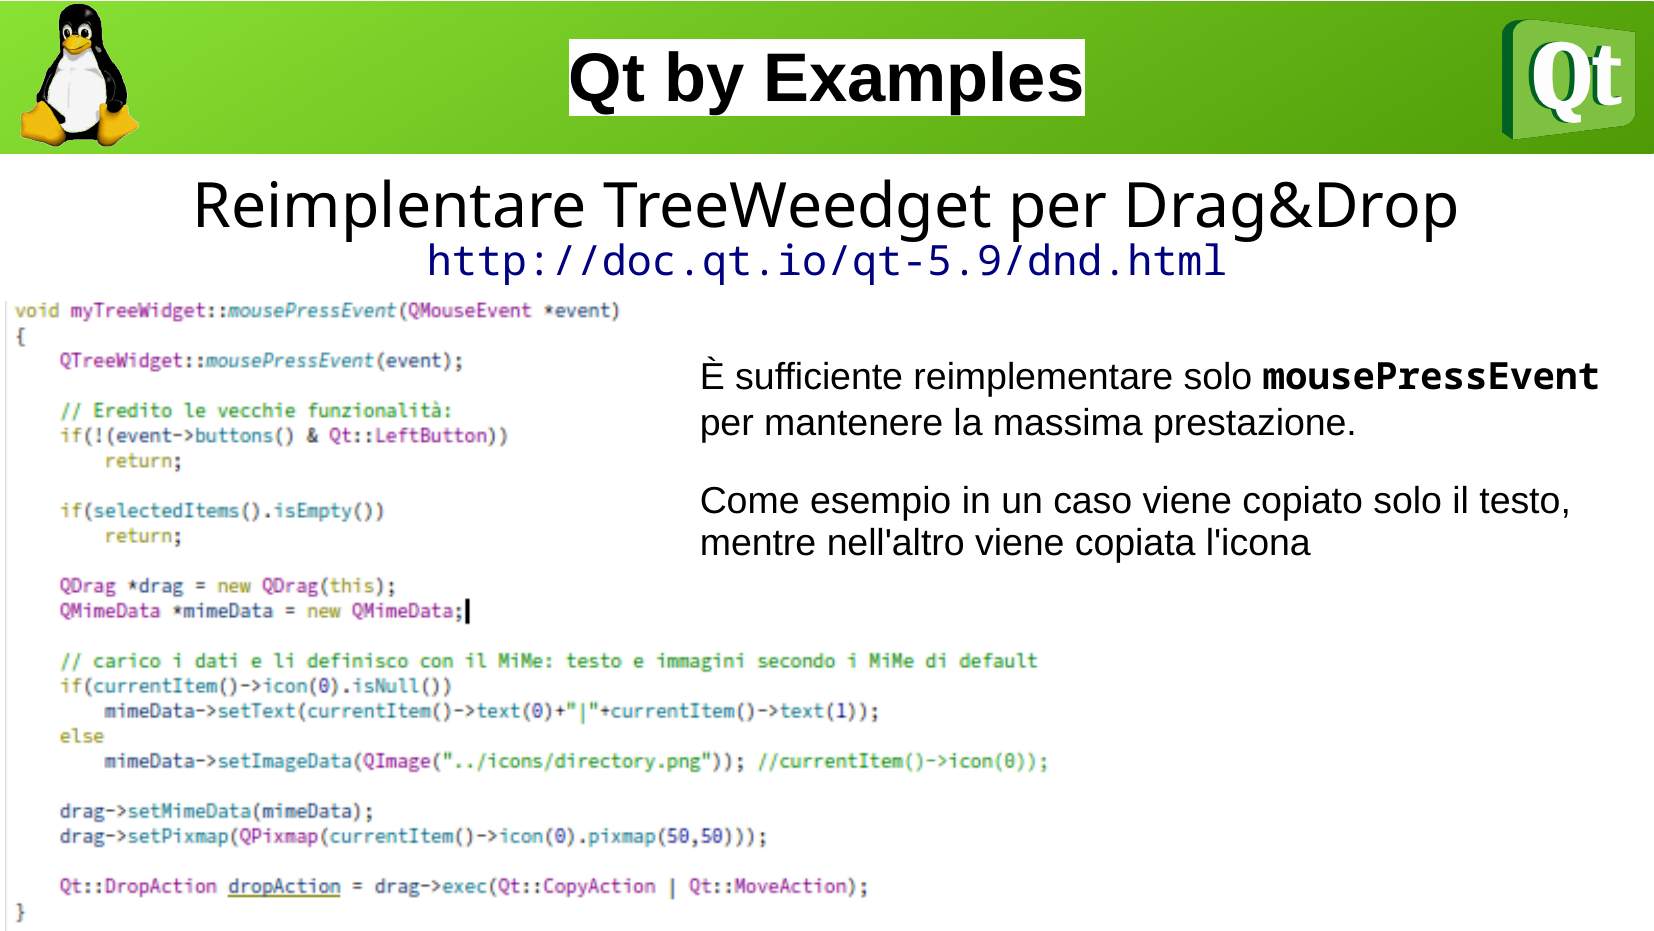

# Qt by Examples
Reimplentare TreeWeedget per Drag&Drop
http://doc.qt.io/qt-5.9/dnd.html
È sufficiente reimplementare solo mousePressEvent per mantenere la massima prestazione.
Come esempio in un caso viene copiato solo il testo, mentre nell'altro viene copiata l'icona